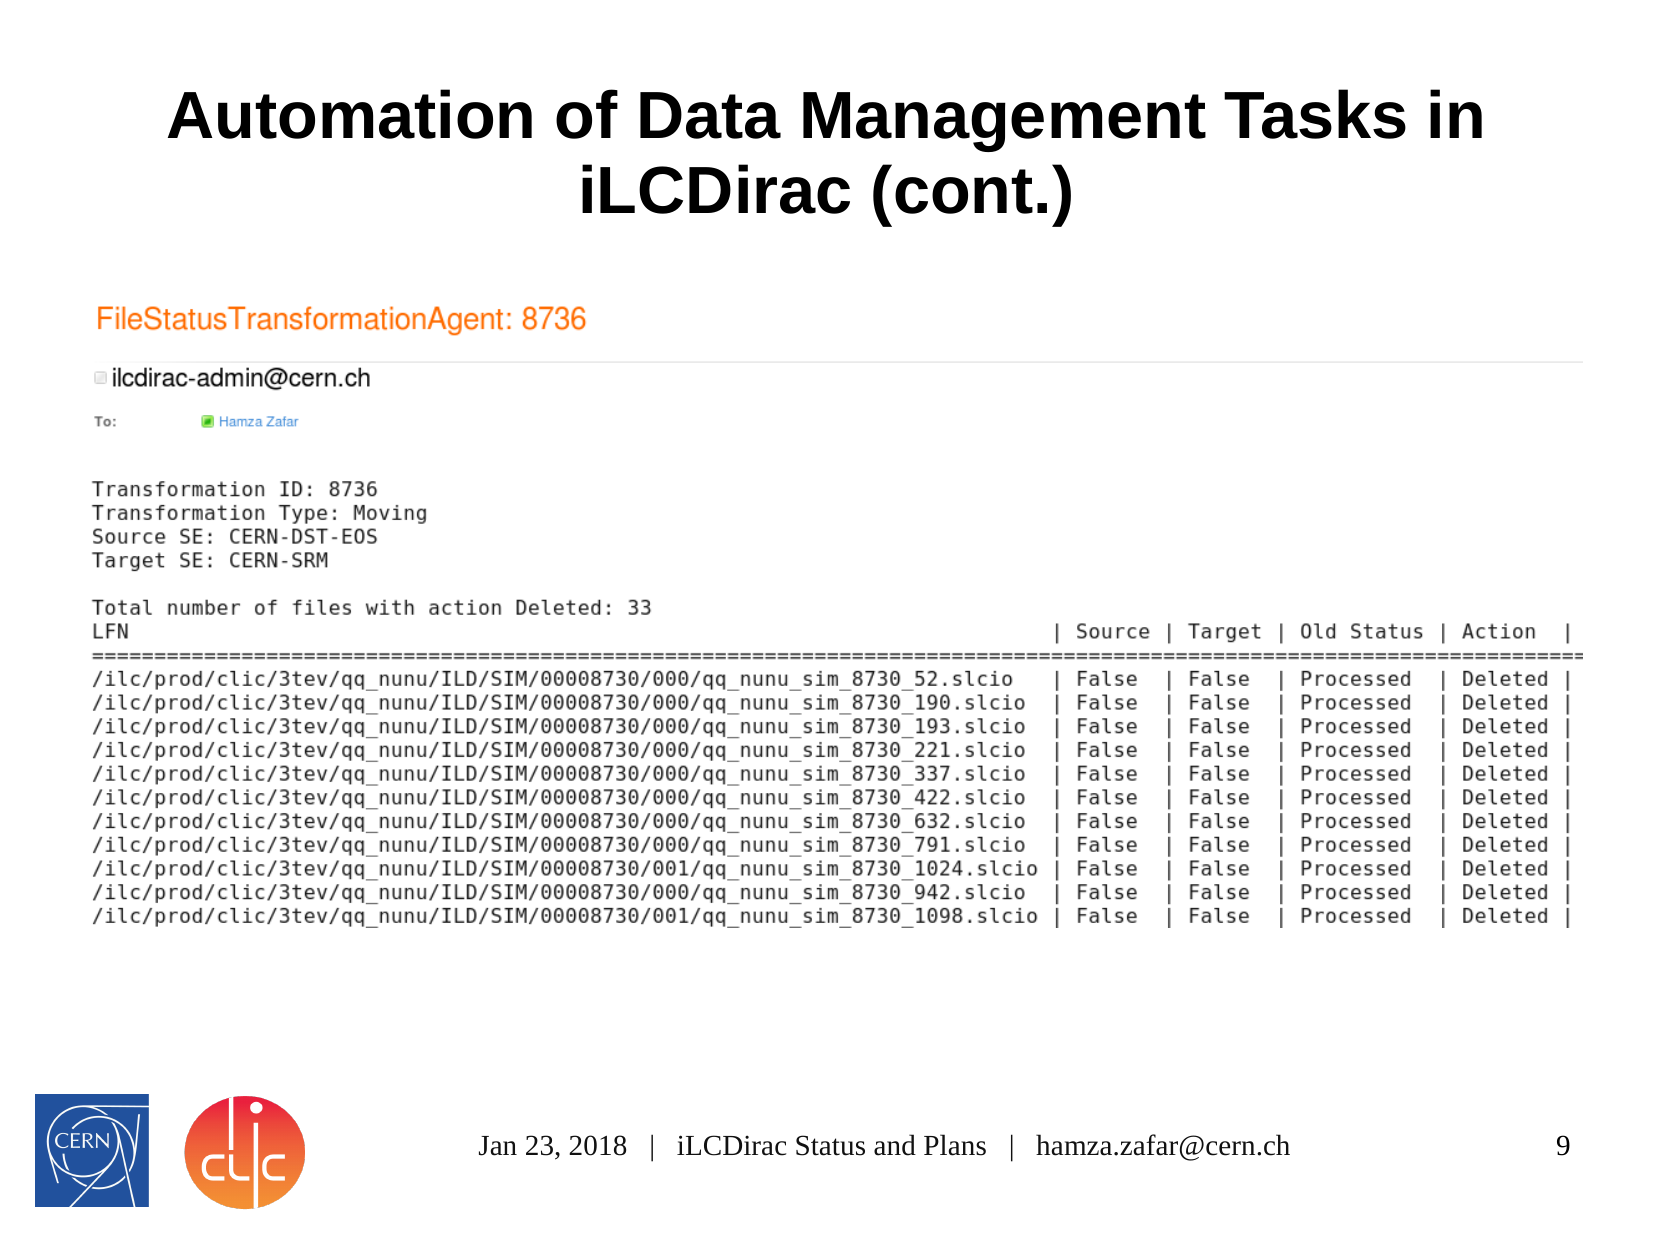

# Automation of Data Management Tasks in iLCDirac (cont.)
Jan 23, 2018 | iLCDirac Status and Plans | hamza.zafar@cern.ch
9